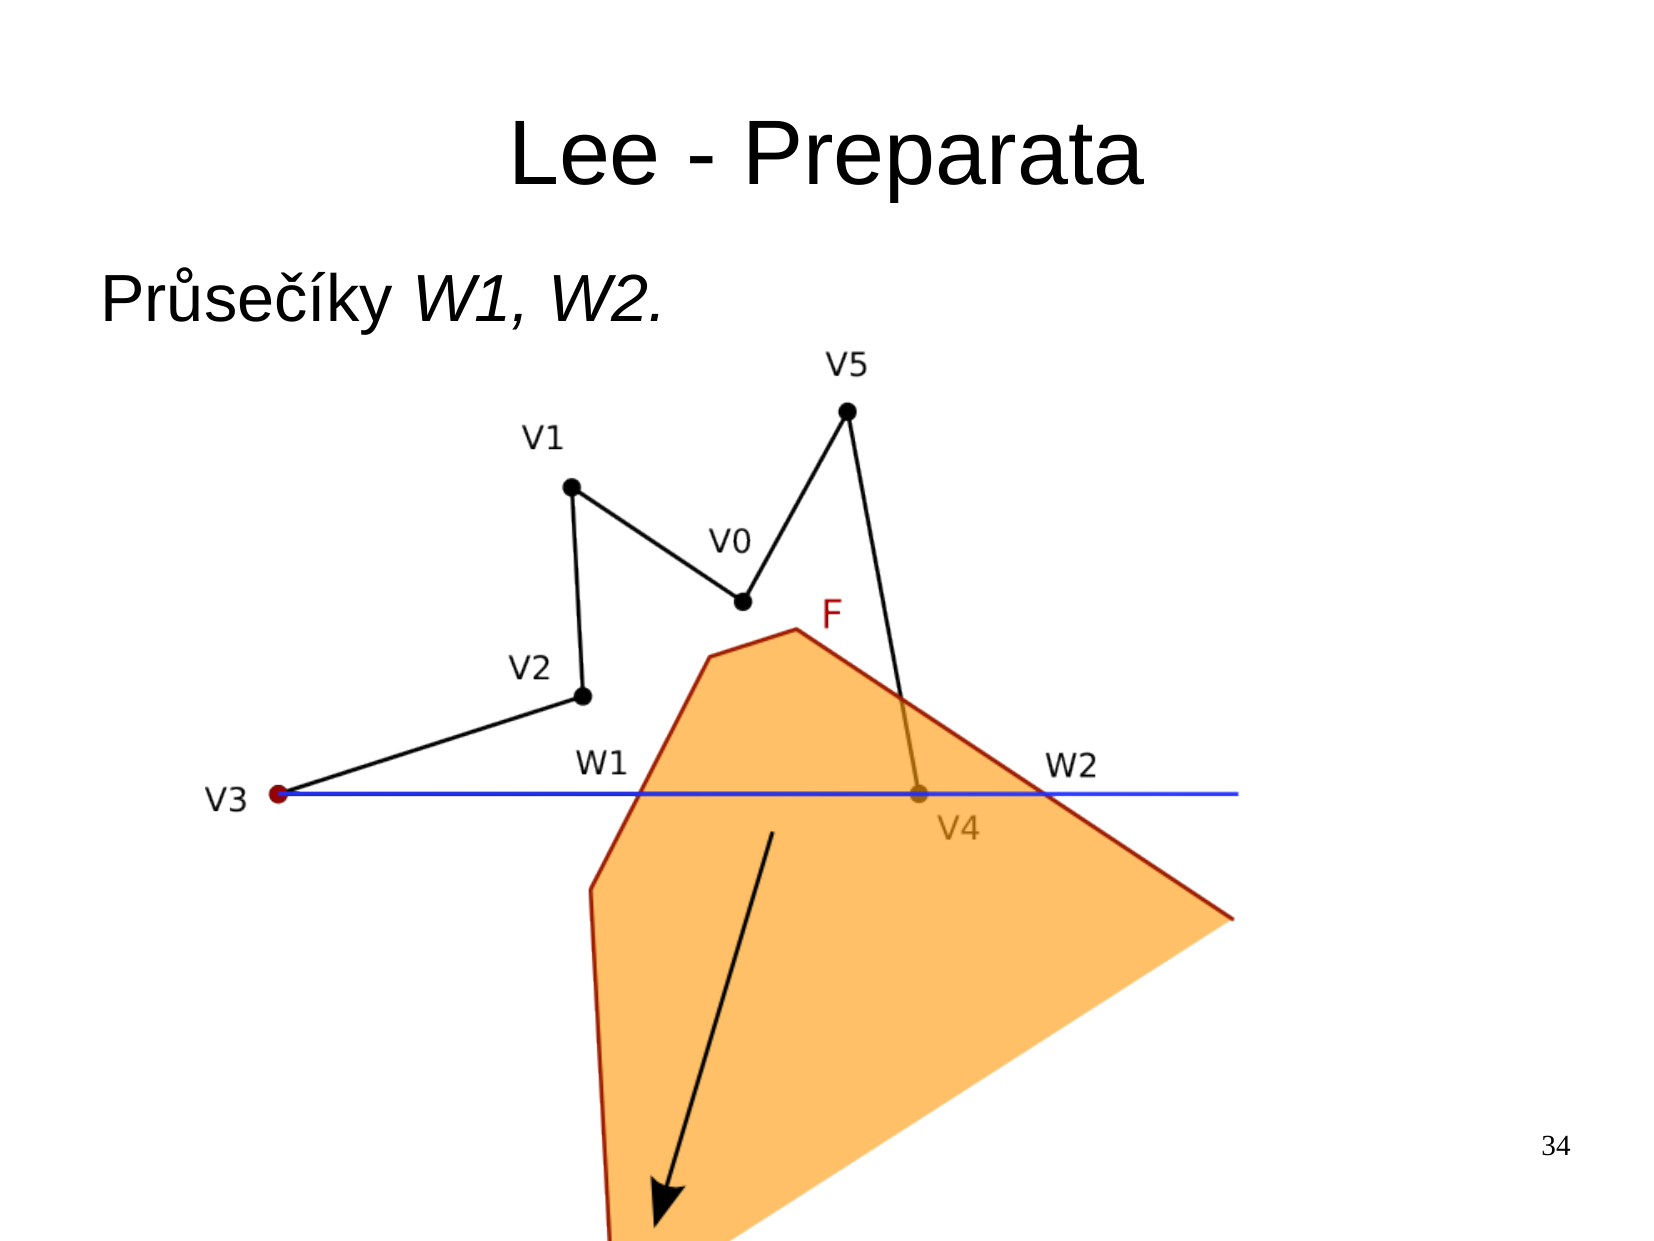

# Lee - Preparata
Průsečíky W1, W2.
34